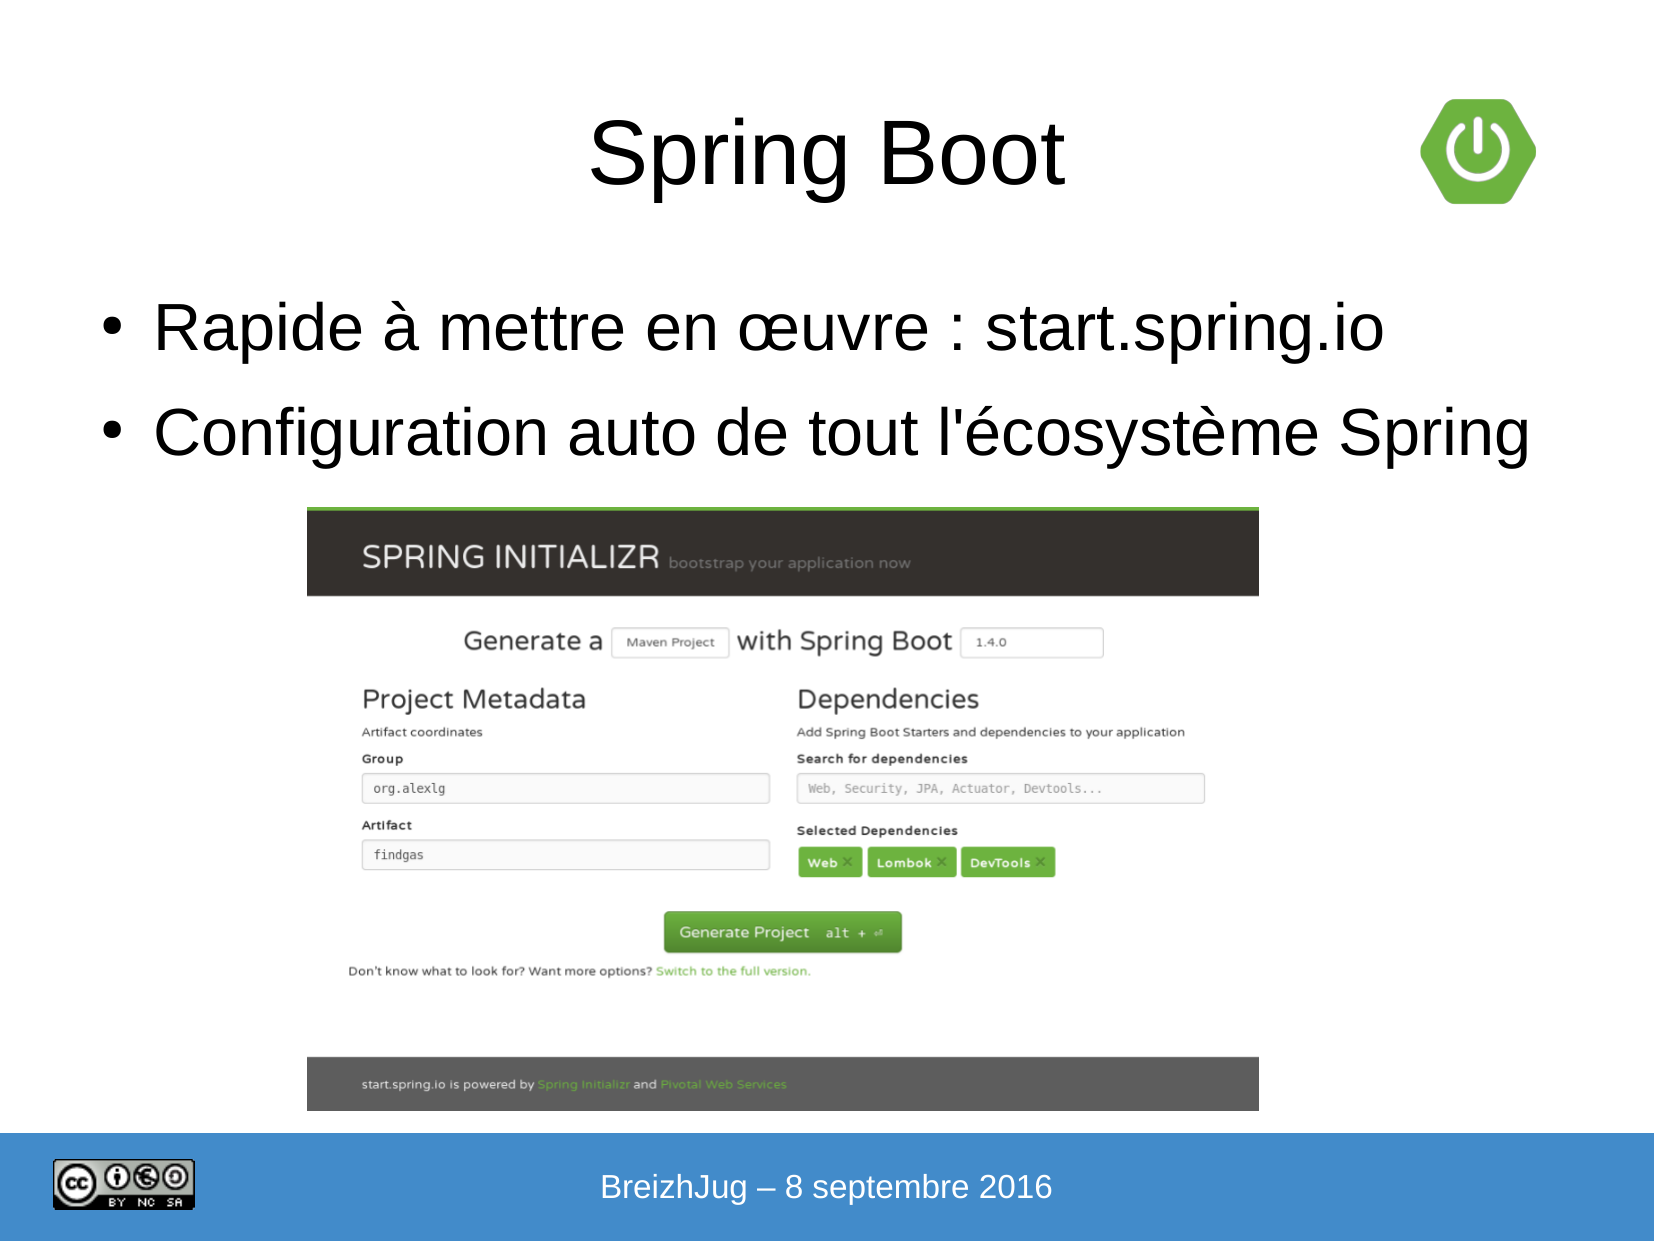

# Spring Boot
Rapide à mettre en œuvre : start.spring.io
Configuration auto de tout l'écosystème Spring